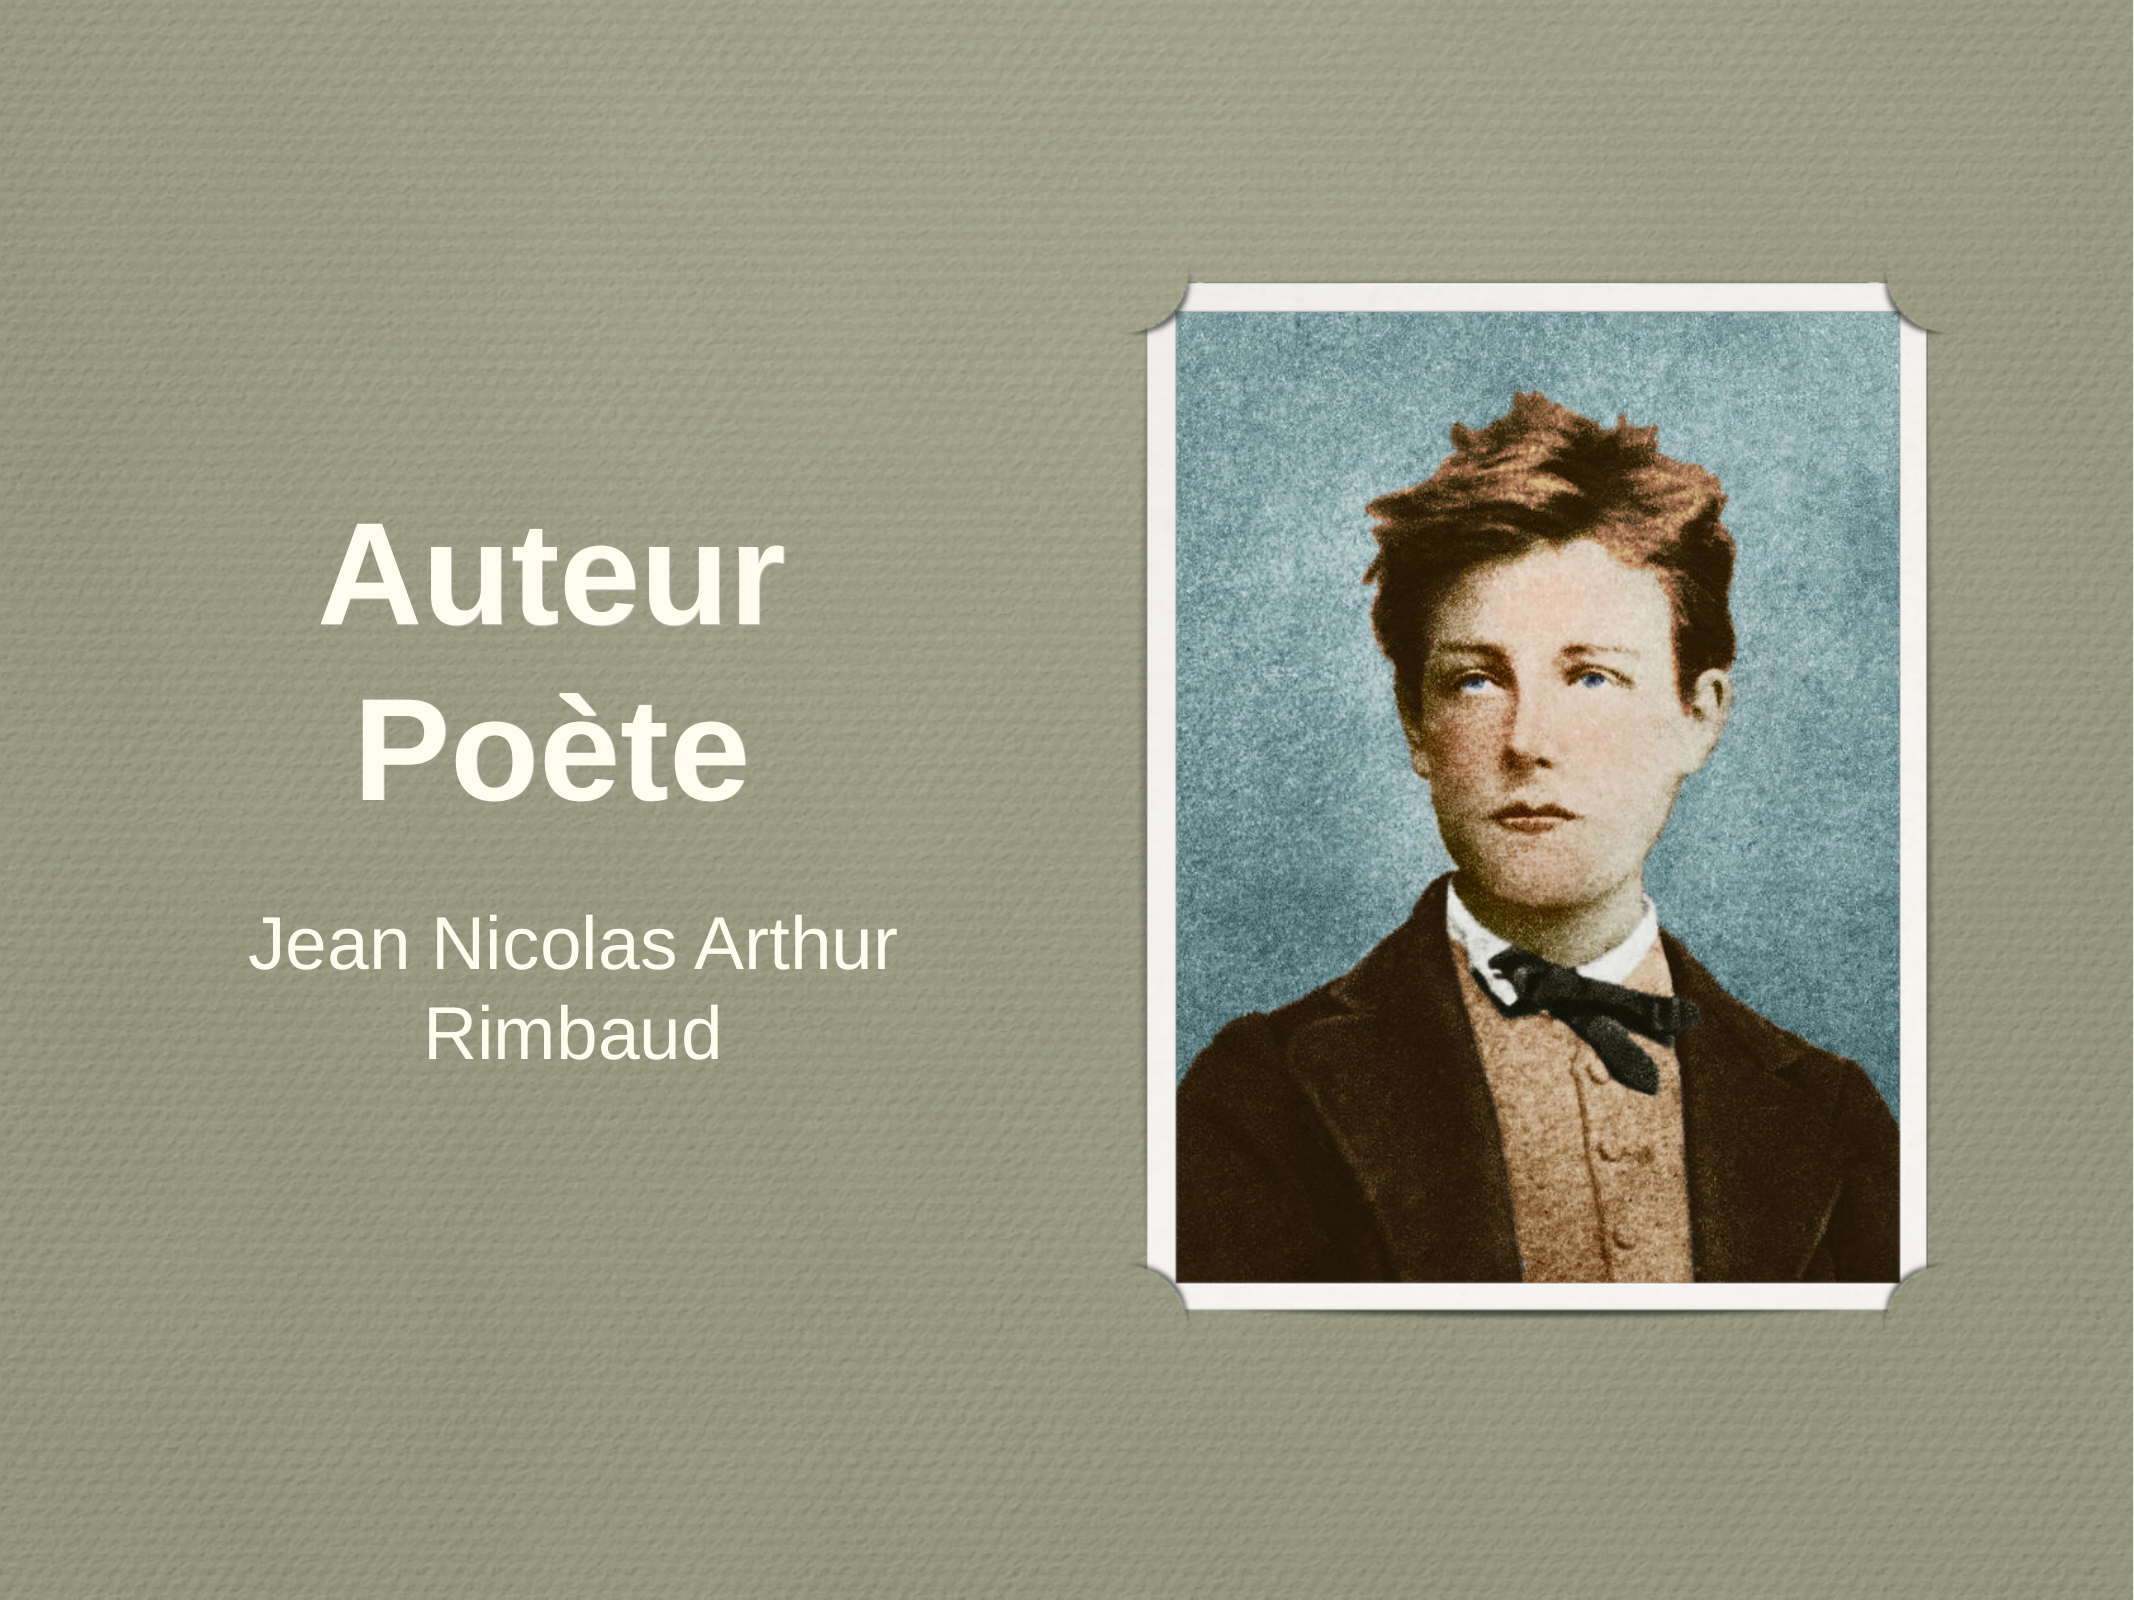

Auteur
Poète
# Jean Nicolas Arthur Rimbaud